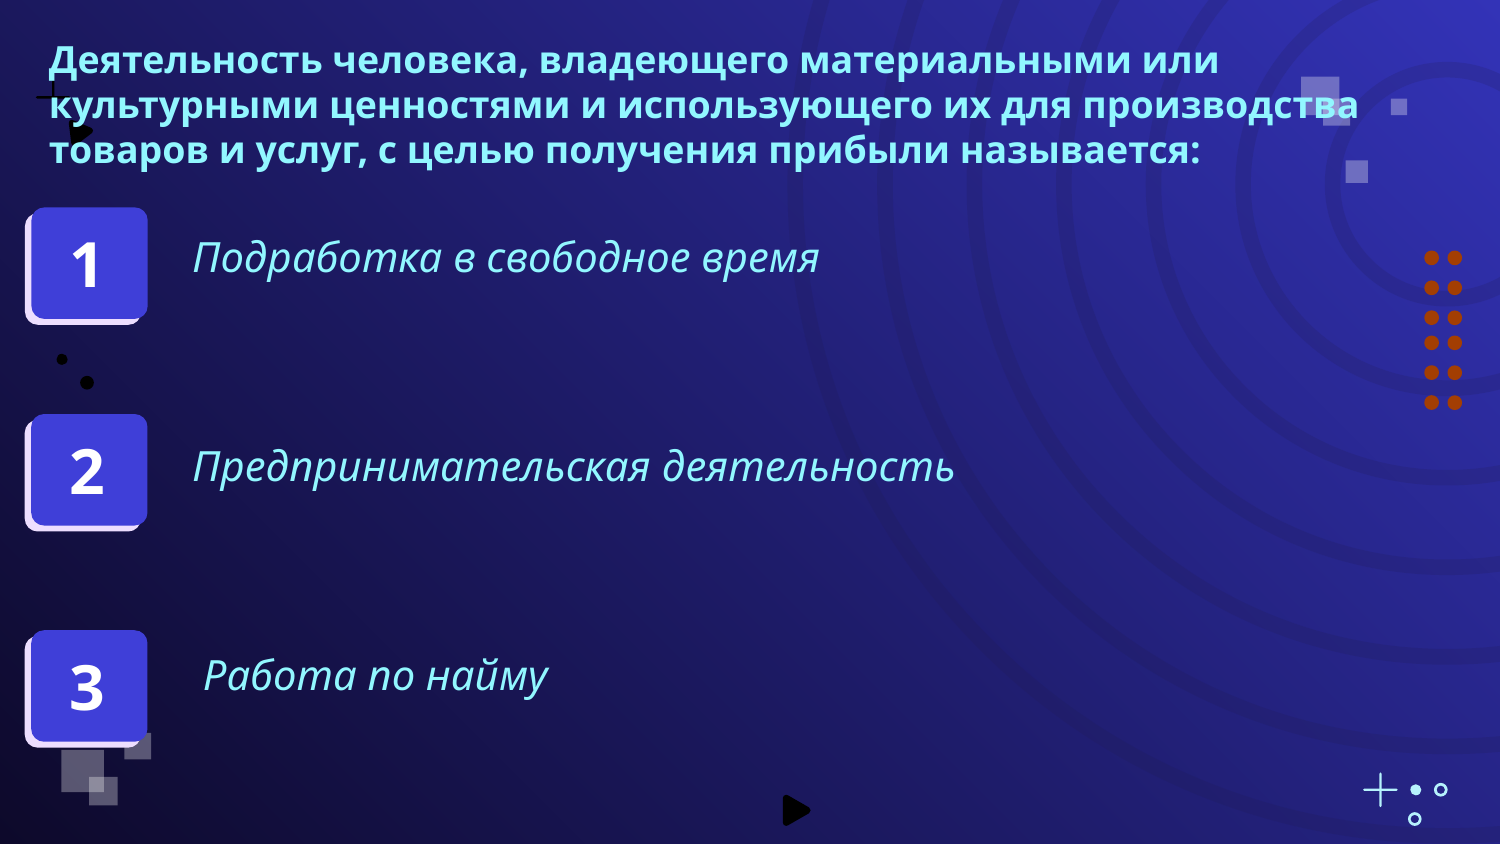

Деятельность человека, владеющего материальными или культурными ценностями и использующего их для производства товаров и услуг, с целью получения прибыли называется:
Подработка в свободное время
1
# Предпринимательская деятельность
2
 Работа по найму
3